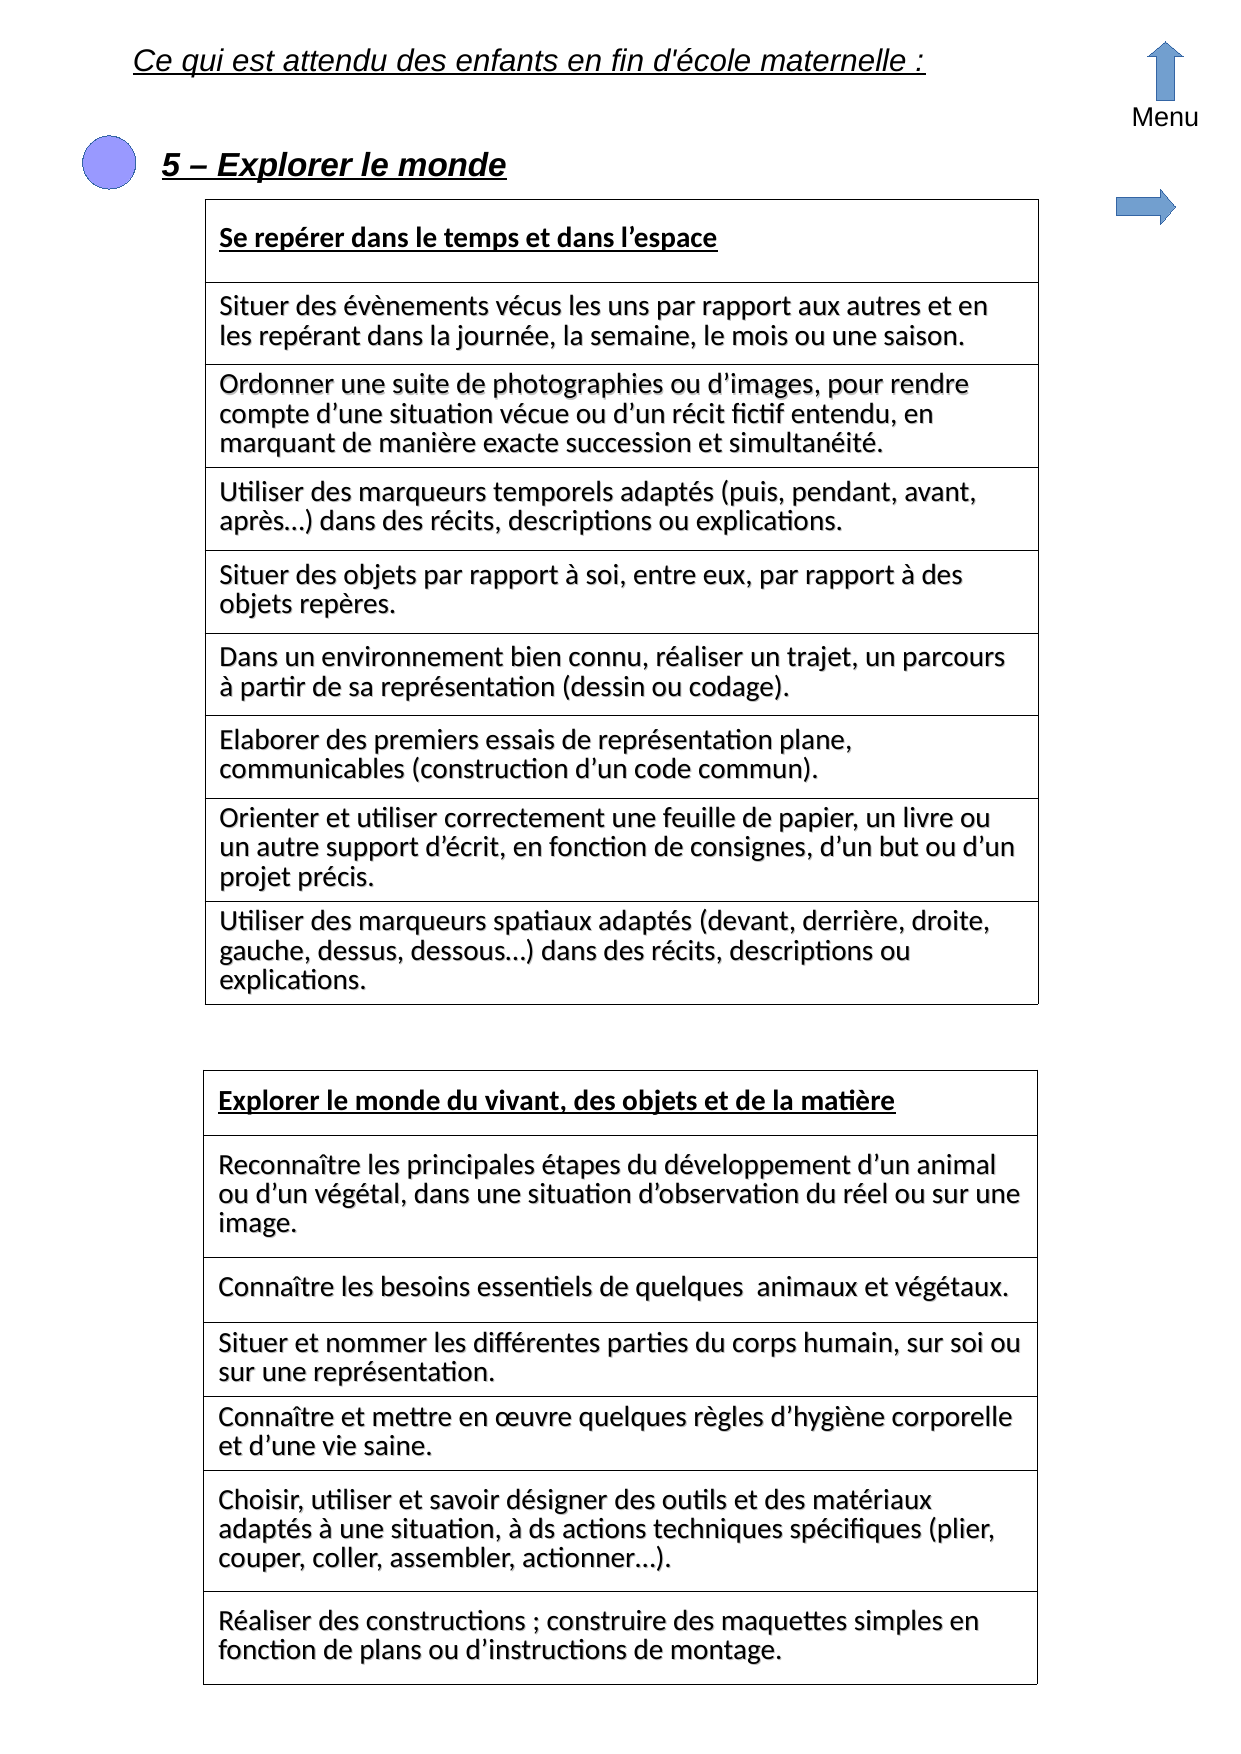

Ce qui est attendu des enfants en fin d'école maternelle :
Menu
 5 – Explorer le monde
| Se repérer dans le temps et dans l’espace |
| --- |
| Situer des évènements vécus les uns par rapport aux autres et en les repérant dans la journée, la semaine, le mois ou une saison. |
| Ordonner une suite de photographies ou d’images, pour rendre compte d’une situation vécue ou d’un récit fictif entendu, en marquant de manière exacte succession et simultanéité. |
| Utiliser des marqueurs temporels adaptés (puis, pendant, avant, après…) dans des récits, descriptions ou explications. |
| Situer des objets par rapport à soi, entre eux, par rapport à des objets repères. |
| Dans un environnement bien connu, réaliser un trajet, un parcours à partir de sa représentation (dessin ou codage). |
| Elaborer des premiers essais de représentation plane, communicables (construction d’un code commun). |
| Orienter et utiliser correctement une feuille de papier, un livre ou un autre support d’écrit, en fonction de consignes, d’un but ou d’un projet précis. |
| Utiliser des marqueurs spatiaux adaptés (devant, derrière, droite, gauche, dessus, dessous…) dans des récits, descriptions ou explications. |
| Explorer le monde du vivant, des objets et de la matière |
| --- |
| Reconnaître les principales étapes du développement d’un animal ou d’un végétal, dans une situation d’observation du réel ou sur une image. |
| Connaître les besoins essentiels de quelques animaux et végétaux. |
| Situer et nommer les différentes parties du corps humain, sur soi ou sur une représentation. |
| Connaître et mettre en œuvre quelques règles d’hygiène corporelle et d’une vie saine. |
| Choisir, utiliser et savoir désigner des outils et des matériaux adaptés à une situation, à ds actions techniques spécifiques (plier, couper, coller, assembler, actionner…). |
| Réaliser des constructions ; construire des maquettes simples en fonction de plans ou d’instructions de montage. |